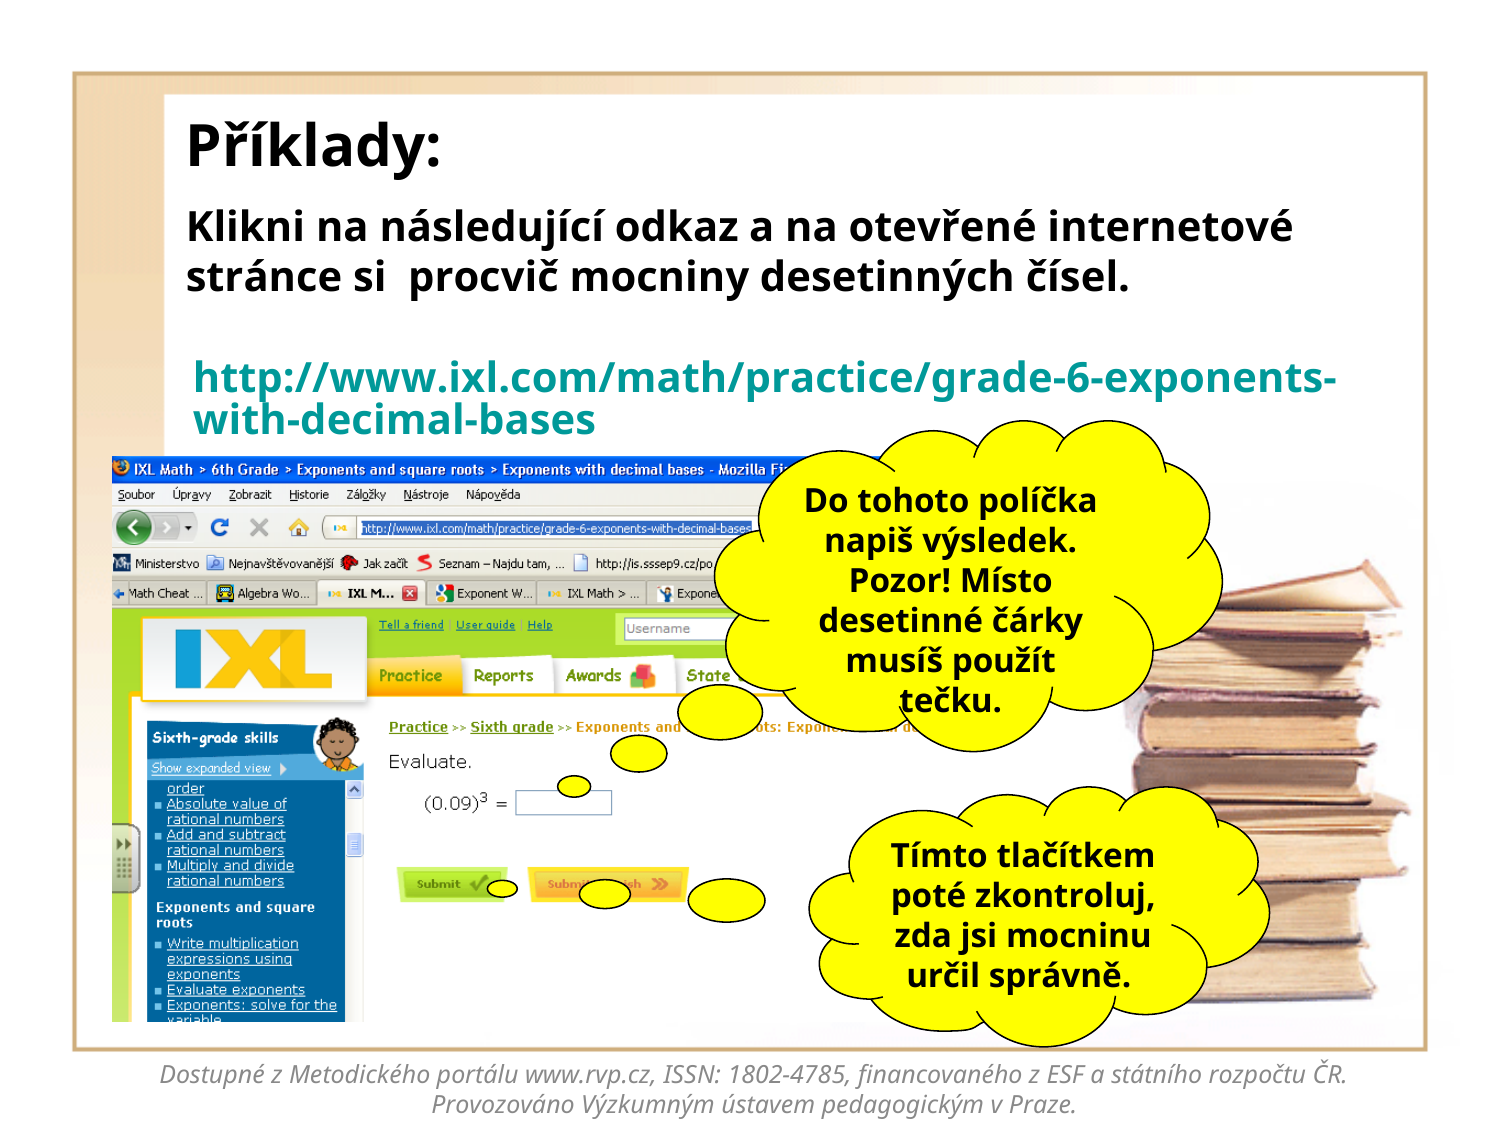

Příklady:
Klikni na následující odkaz a na otevřené internetové stránce si procvič mocniny desetinných čísel.
http://www.ixl.com/math/practice/grade-6-exponents-with-decimal-bases
Do tohoto políčka napiš výsledek. Pozor! Místo desetinné čárky musíš použít tečku.
Tímto tlačítkem poté zkontroluj, zda jsi mocninu určil správně.